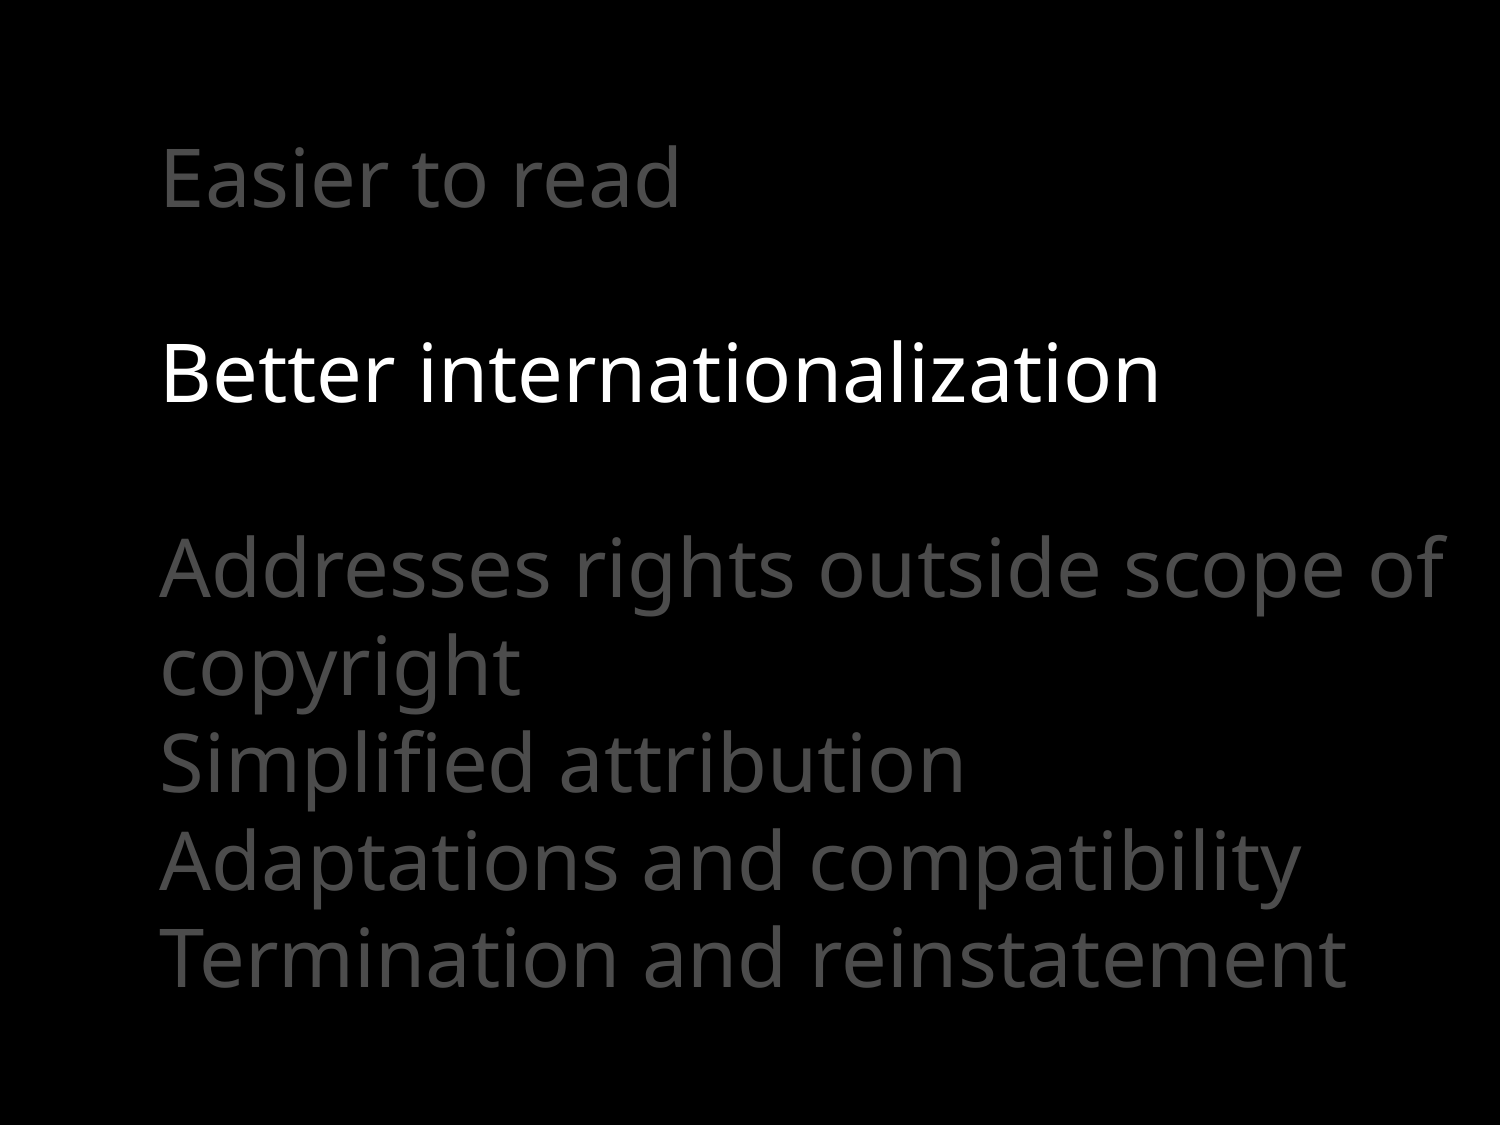

Easier to read
Better internationalization
Addresses rights outside scope of copyright
Simplified attribution
Adaptations and compatibility
Termination and reinstatement